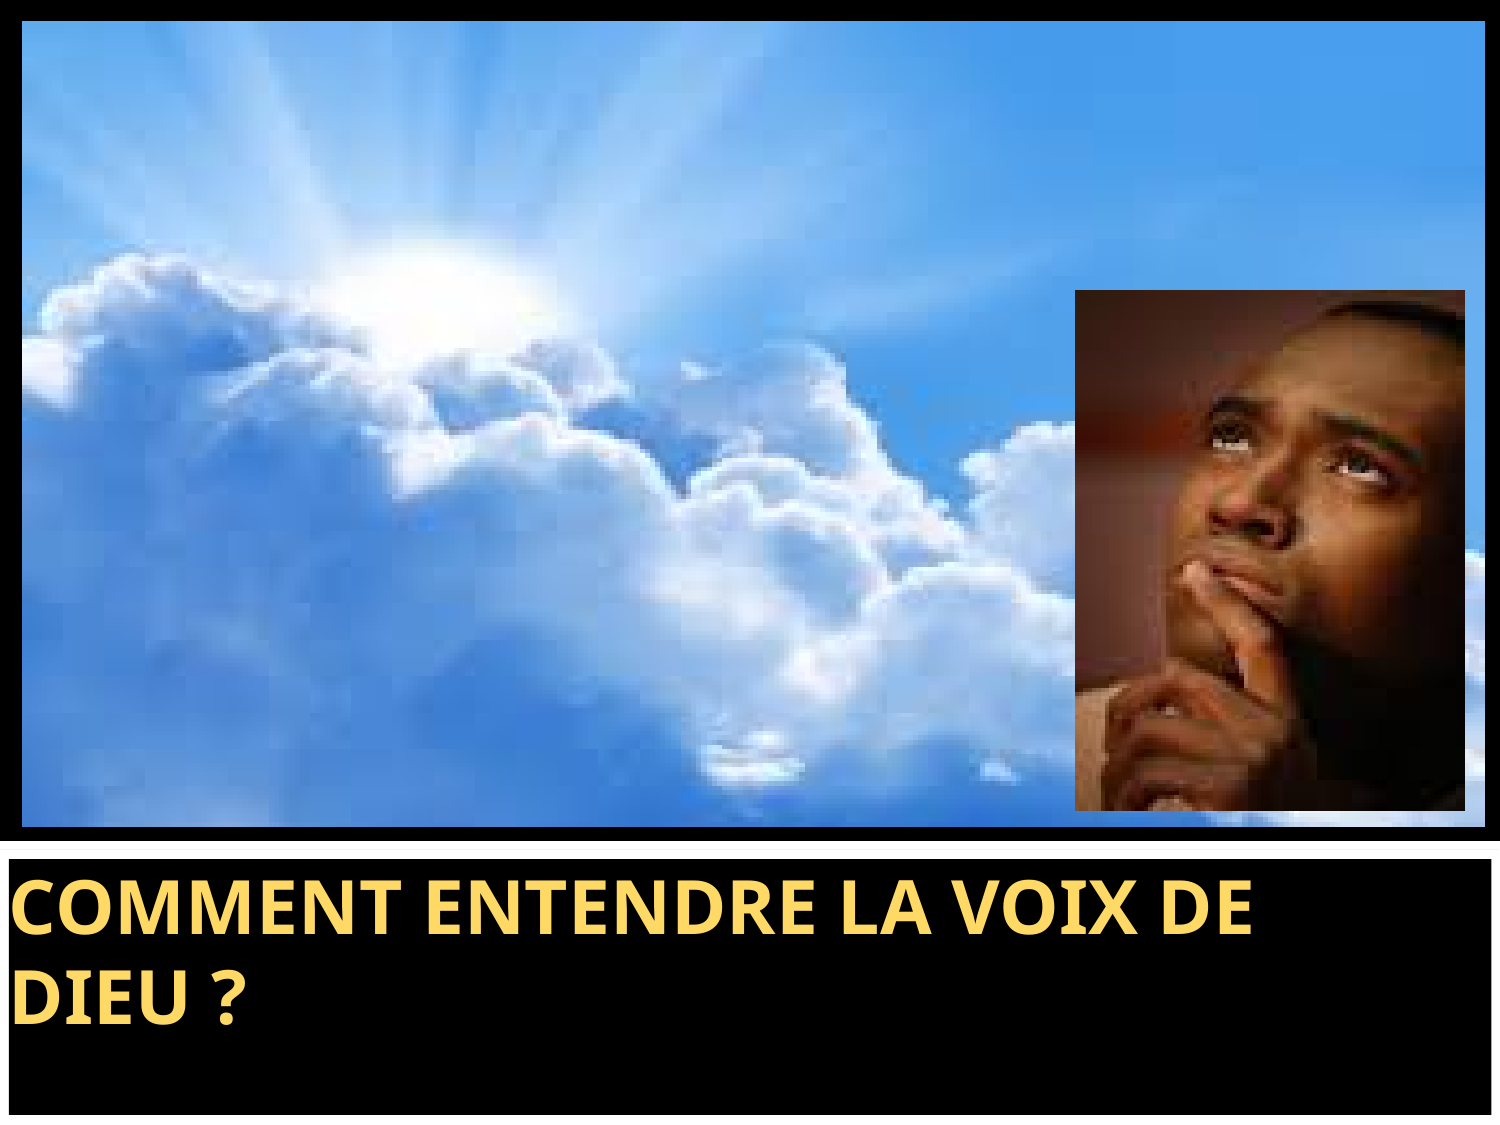

#
COMMENT ENTENDRE LA VOIX DE DIEU ?